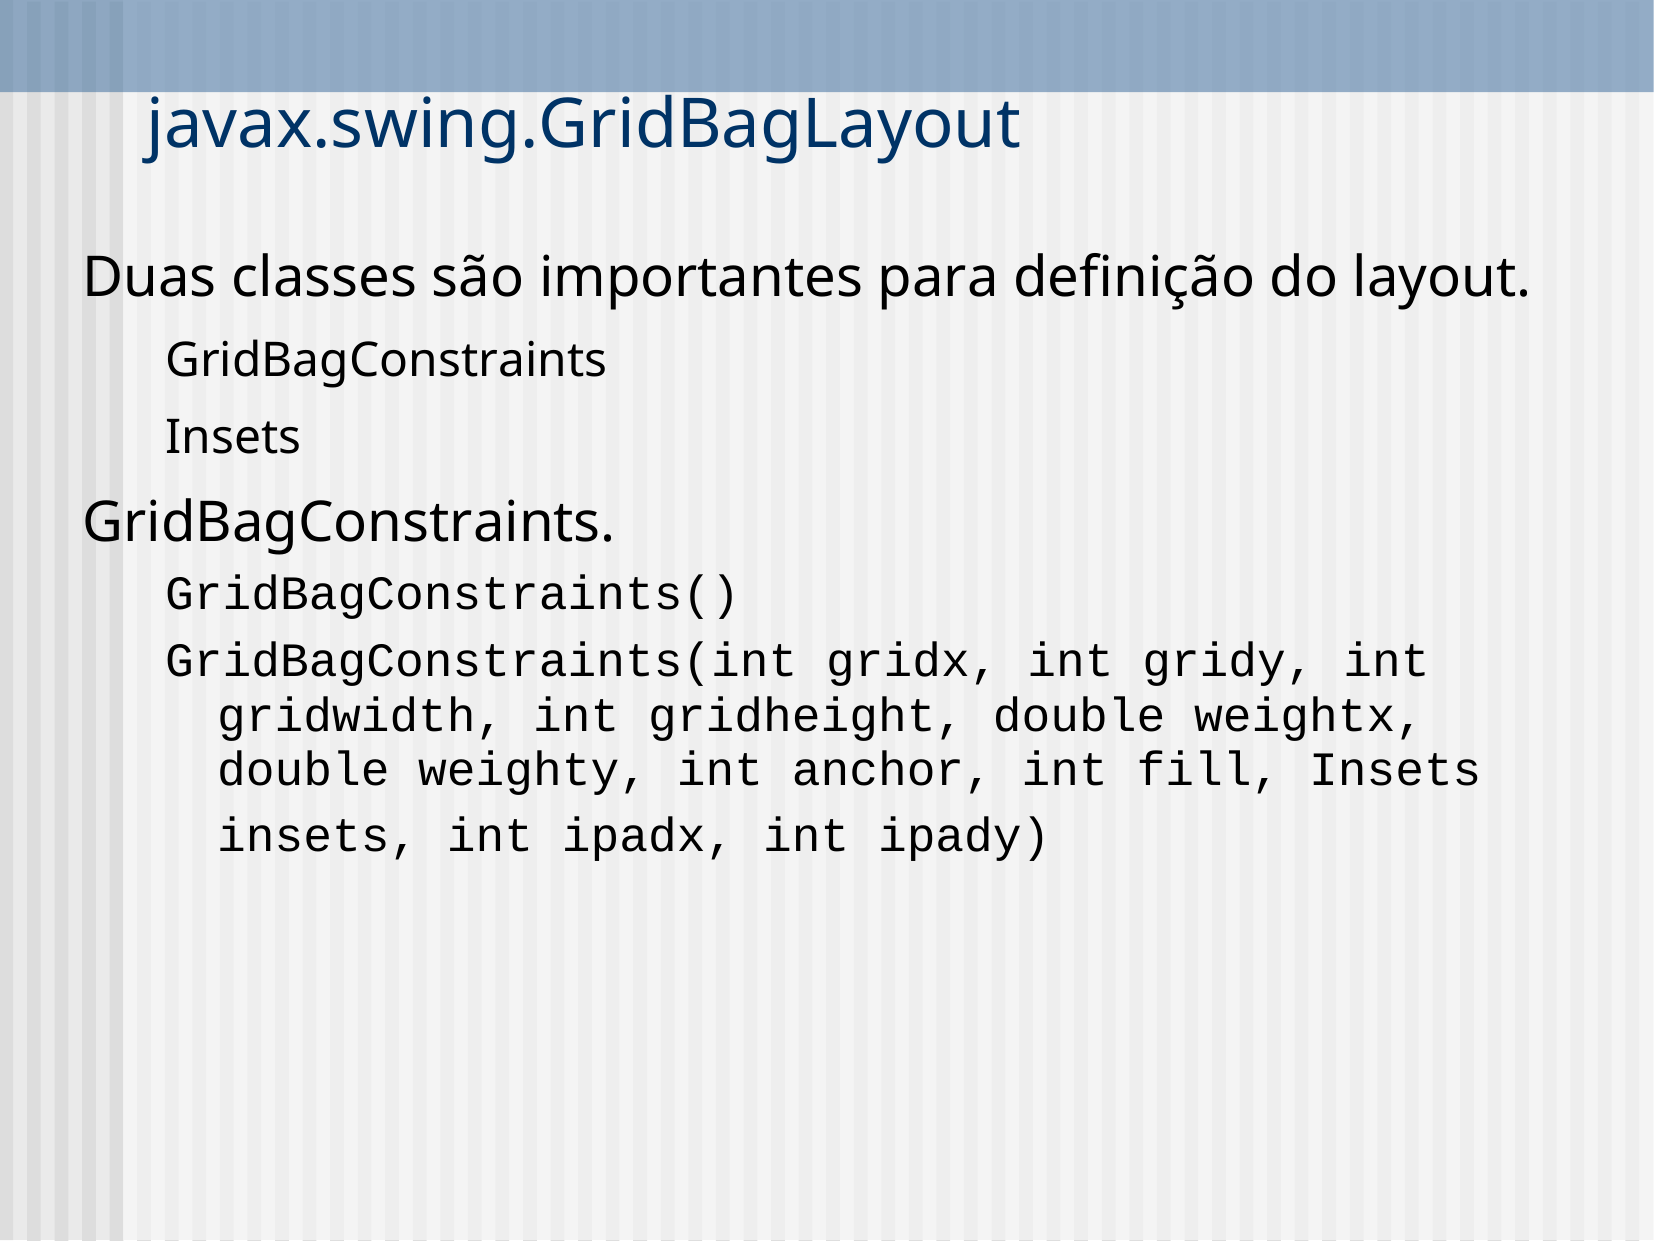

# javax.swing.GridBagLayout
Duas classes são importantes para definição do layout.
GridBagConstraints
Insets
GridBagConstraints.
GridBagConstraints()
GridBagConstraints(int gridx, int gridy, int gridwidth, int gridheight, double weightx, double weighty, int anchor, int fill, Insets insets, int ipadx, int ipady)